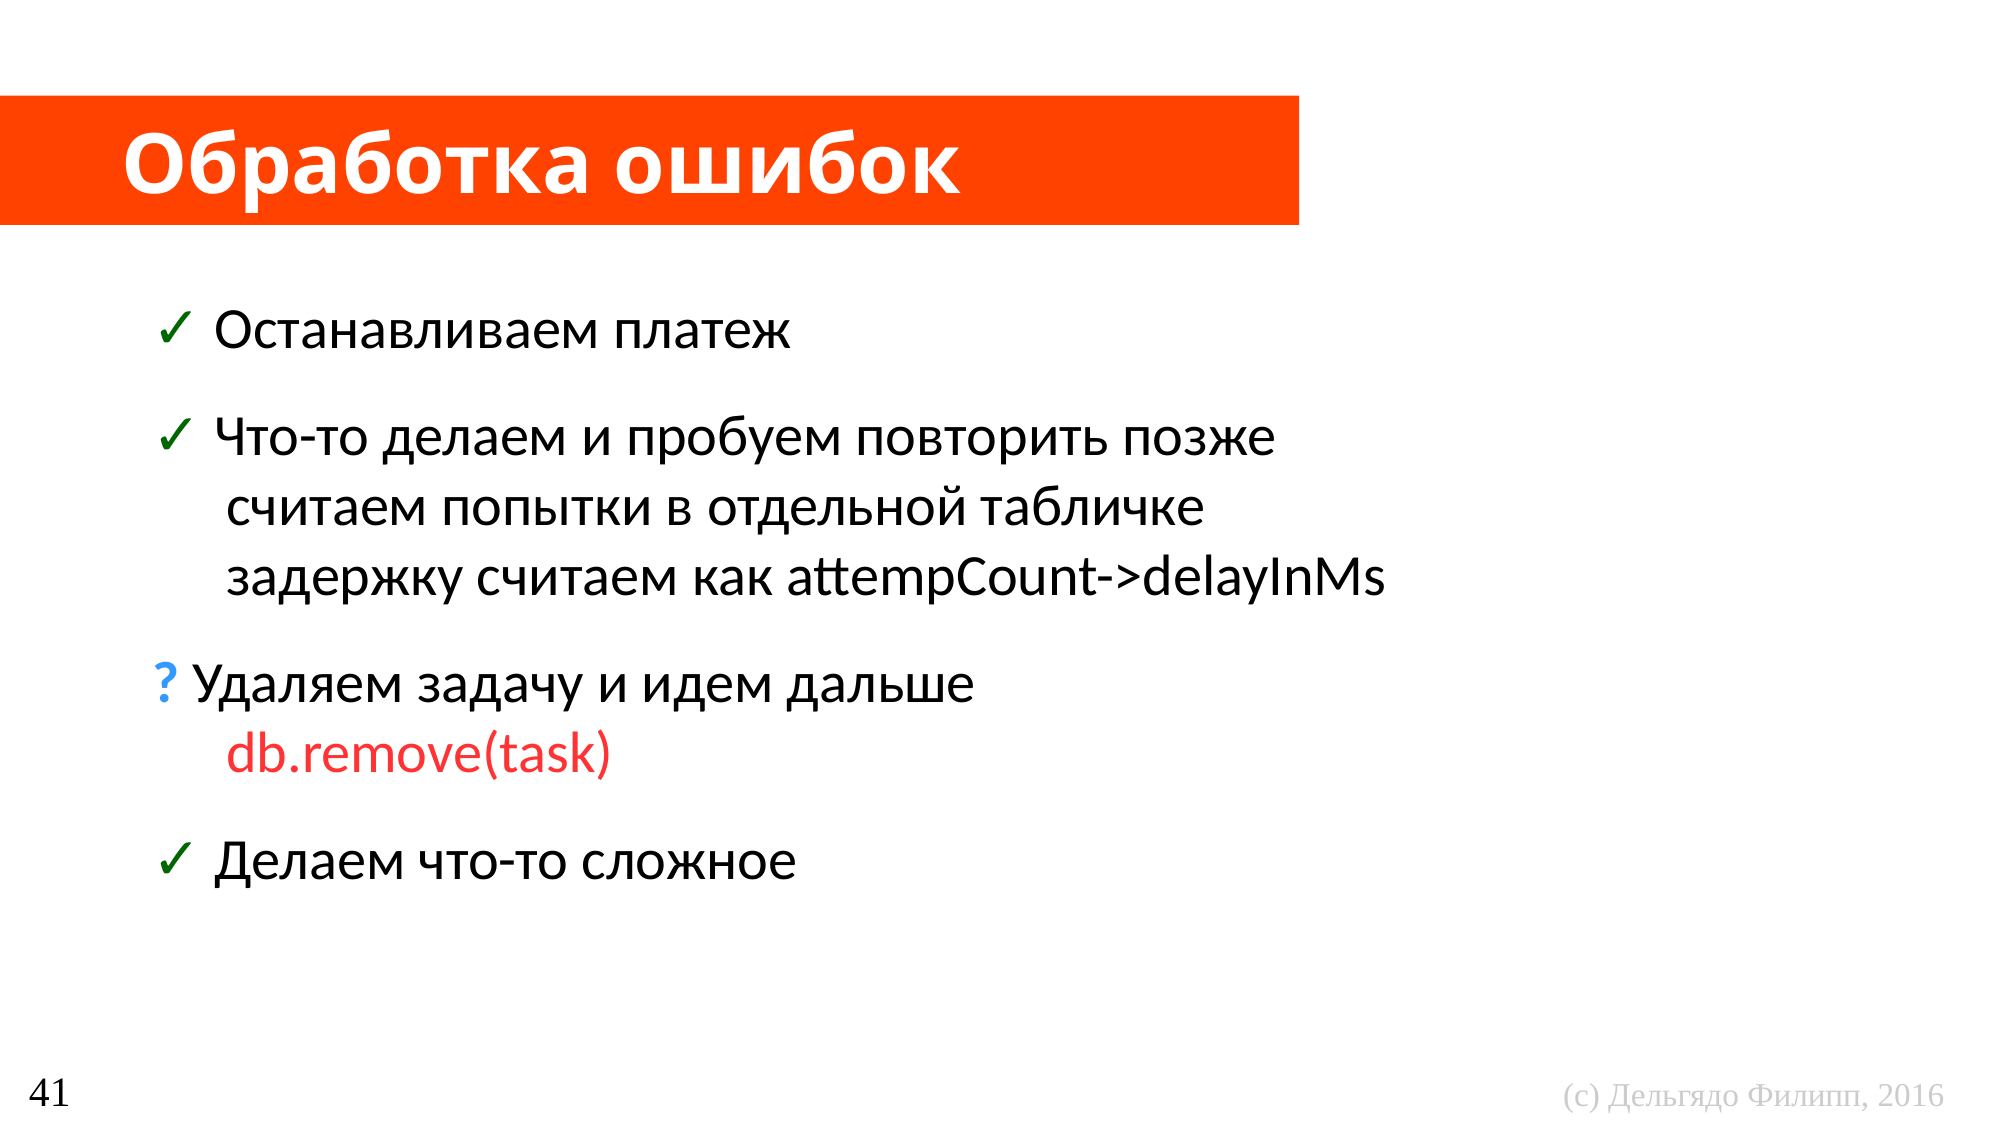

# Обработка ошибок
✓ Останавливаем платеж
✓ Что-то делаем и пробуем повторить позже
	считаем попытки в отдельной табличке
	задержку считаем как attempCount->delayInMs
? Удаляем задачу и идем дальше
	db.remove(task)
✓ Делаем что-то сложное
41
(c) Дельгядо Филипп, 2016